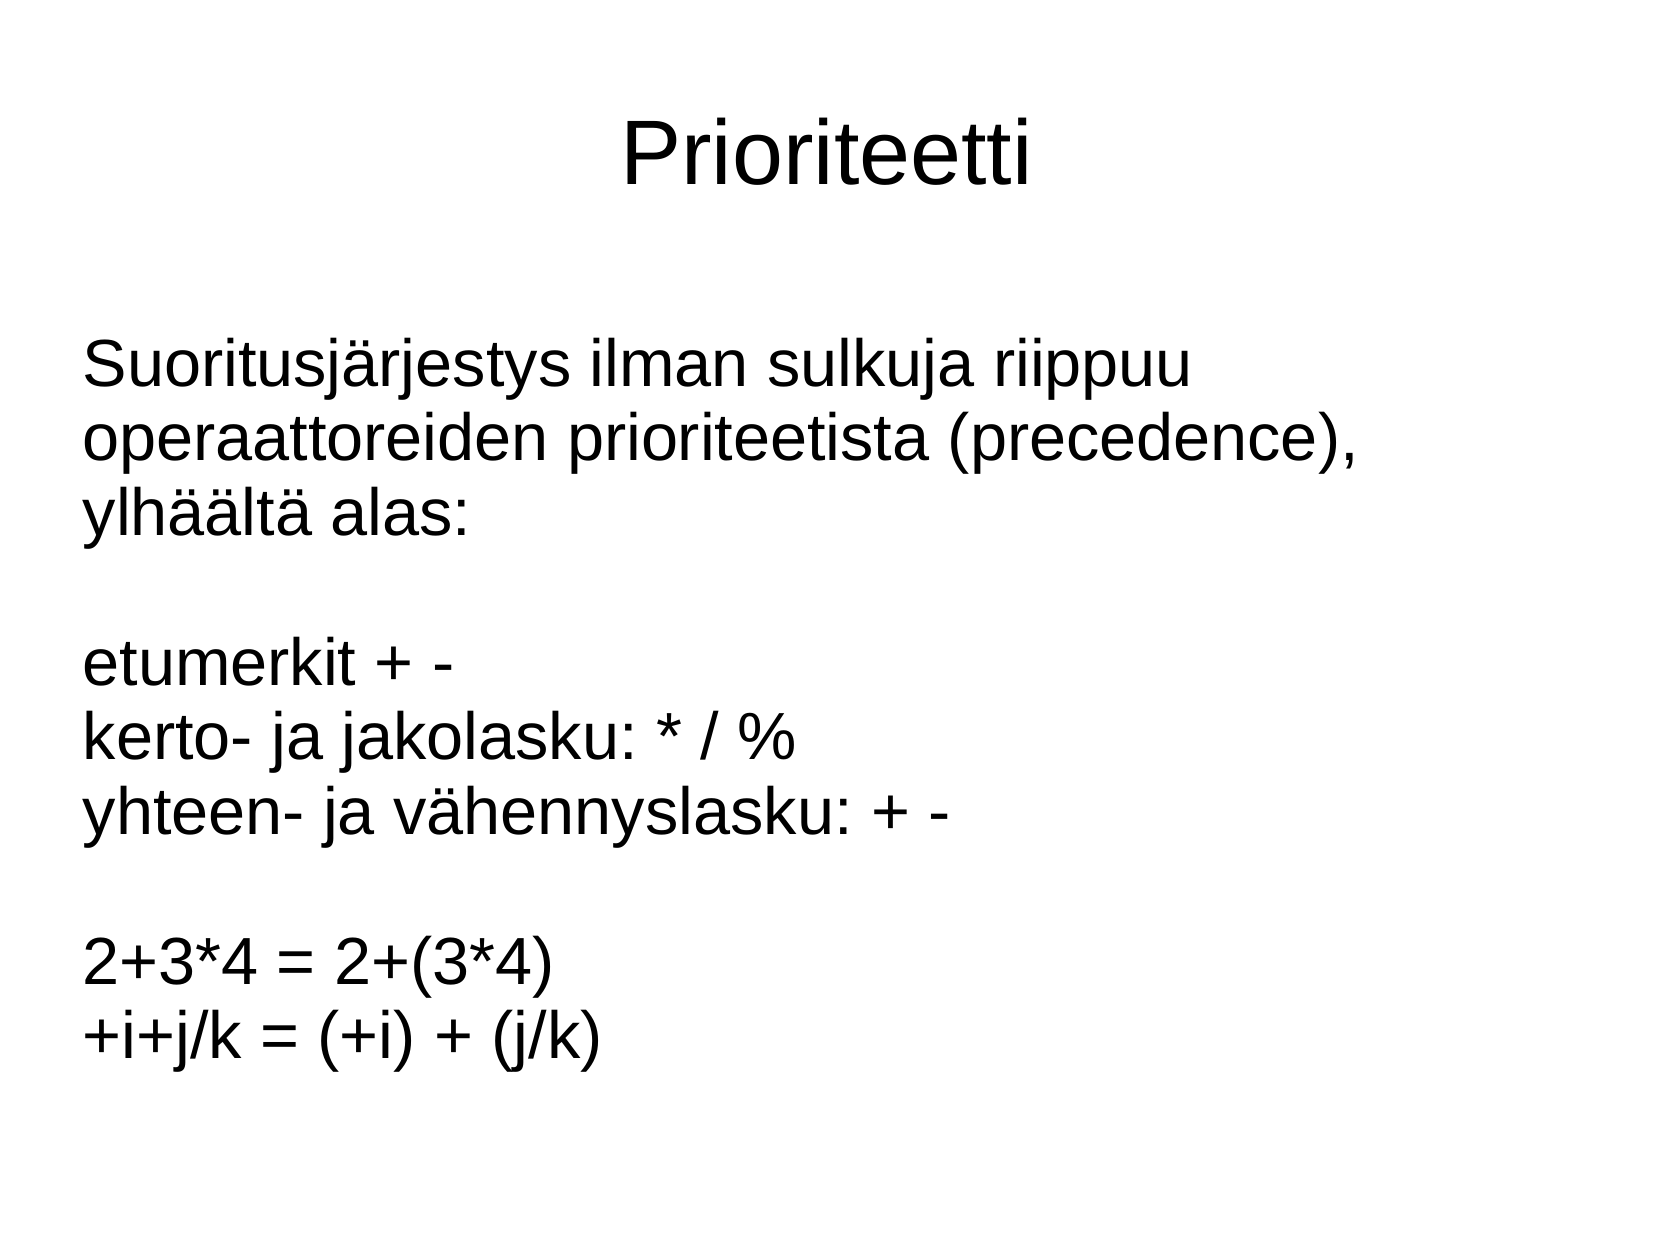

# Prioriteetti
Suoritusjärjestys ilman sulkuja riippuu operaattoreiden prioriteetista (precedence), ylhäältä alas:
etumerkit + -
kerto- ja jakolasku: * / %
yhteen- ja vähennyslasku: + -
2+3*4 = 2+(3*4)
+i+j/k = (+i) + (j/k)